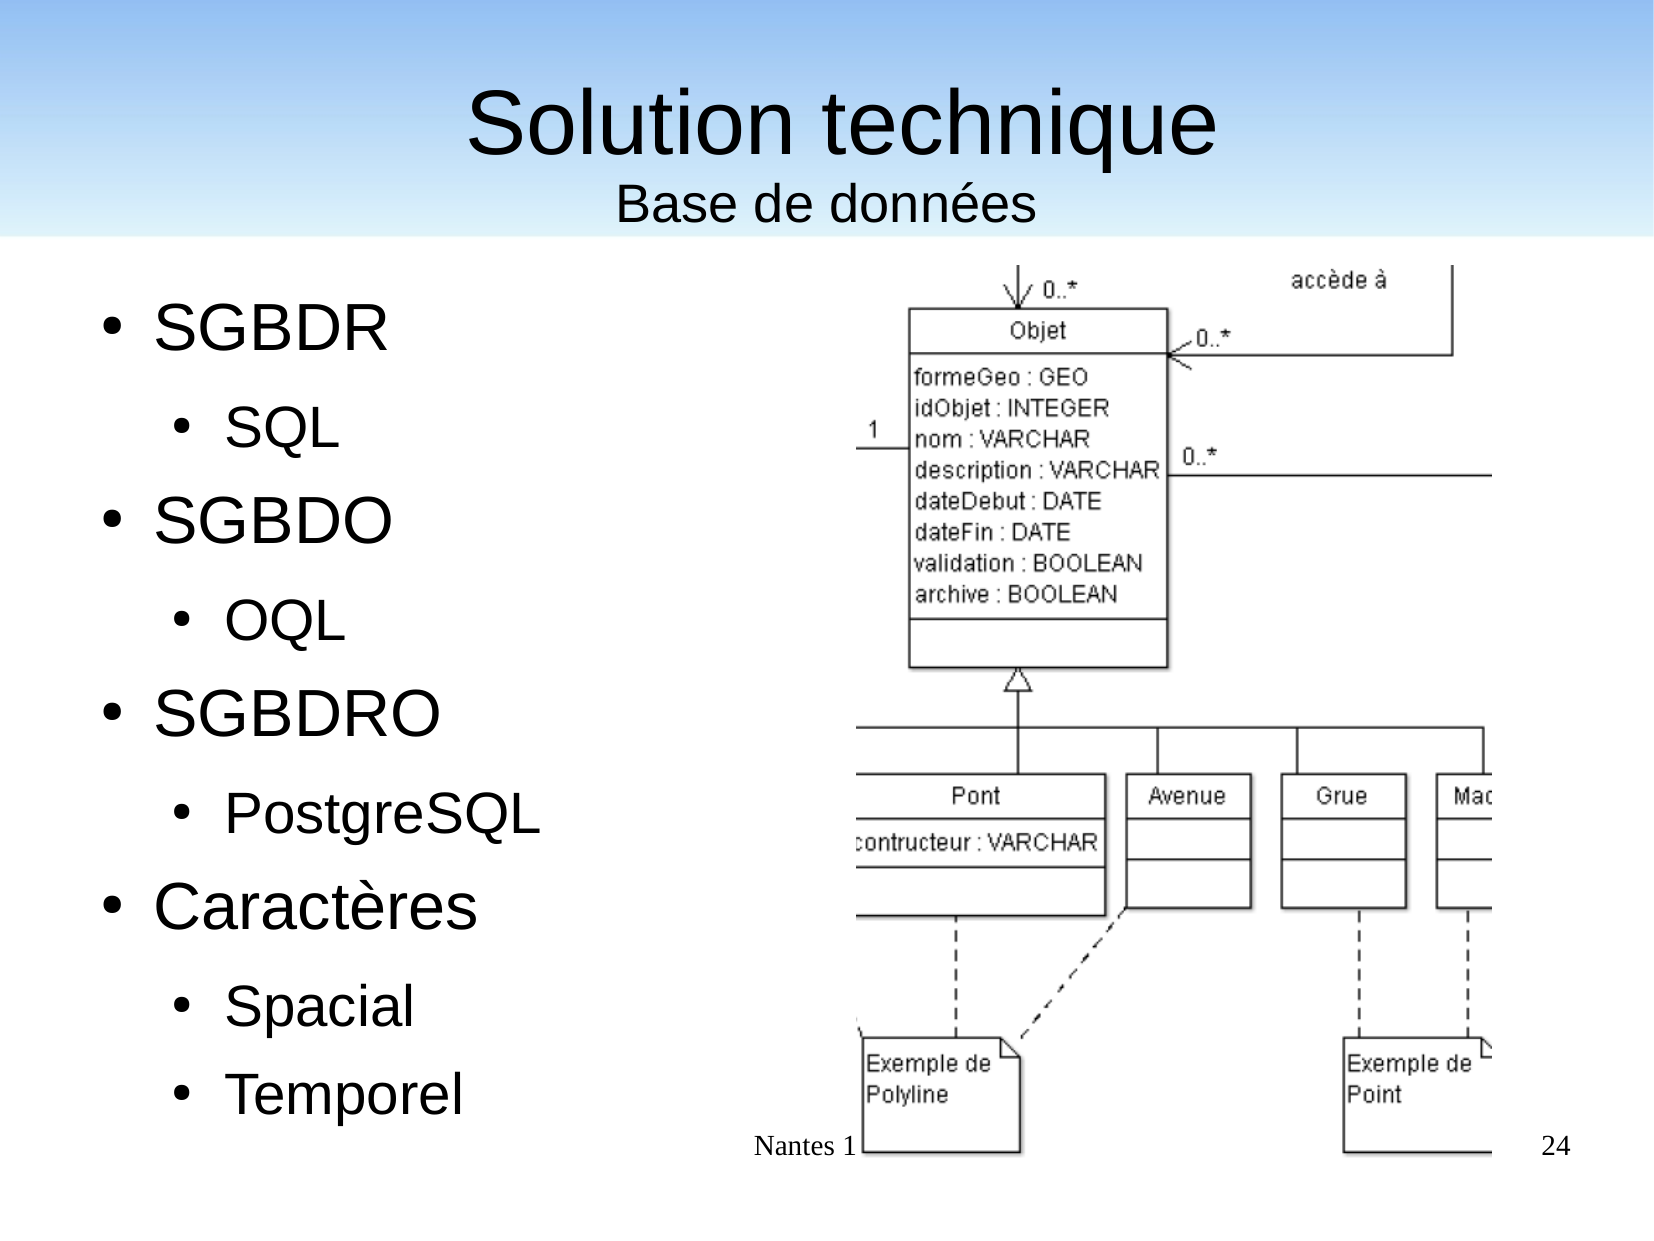

# Solution technique Base de données
SGBDR
SQL
SGBDO
OQL
SGBDRO
PostgreSQL
Caractères
Spacial
Temporel
Nantes 1900
24